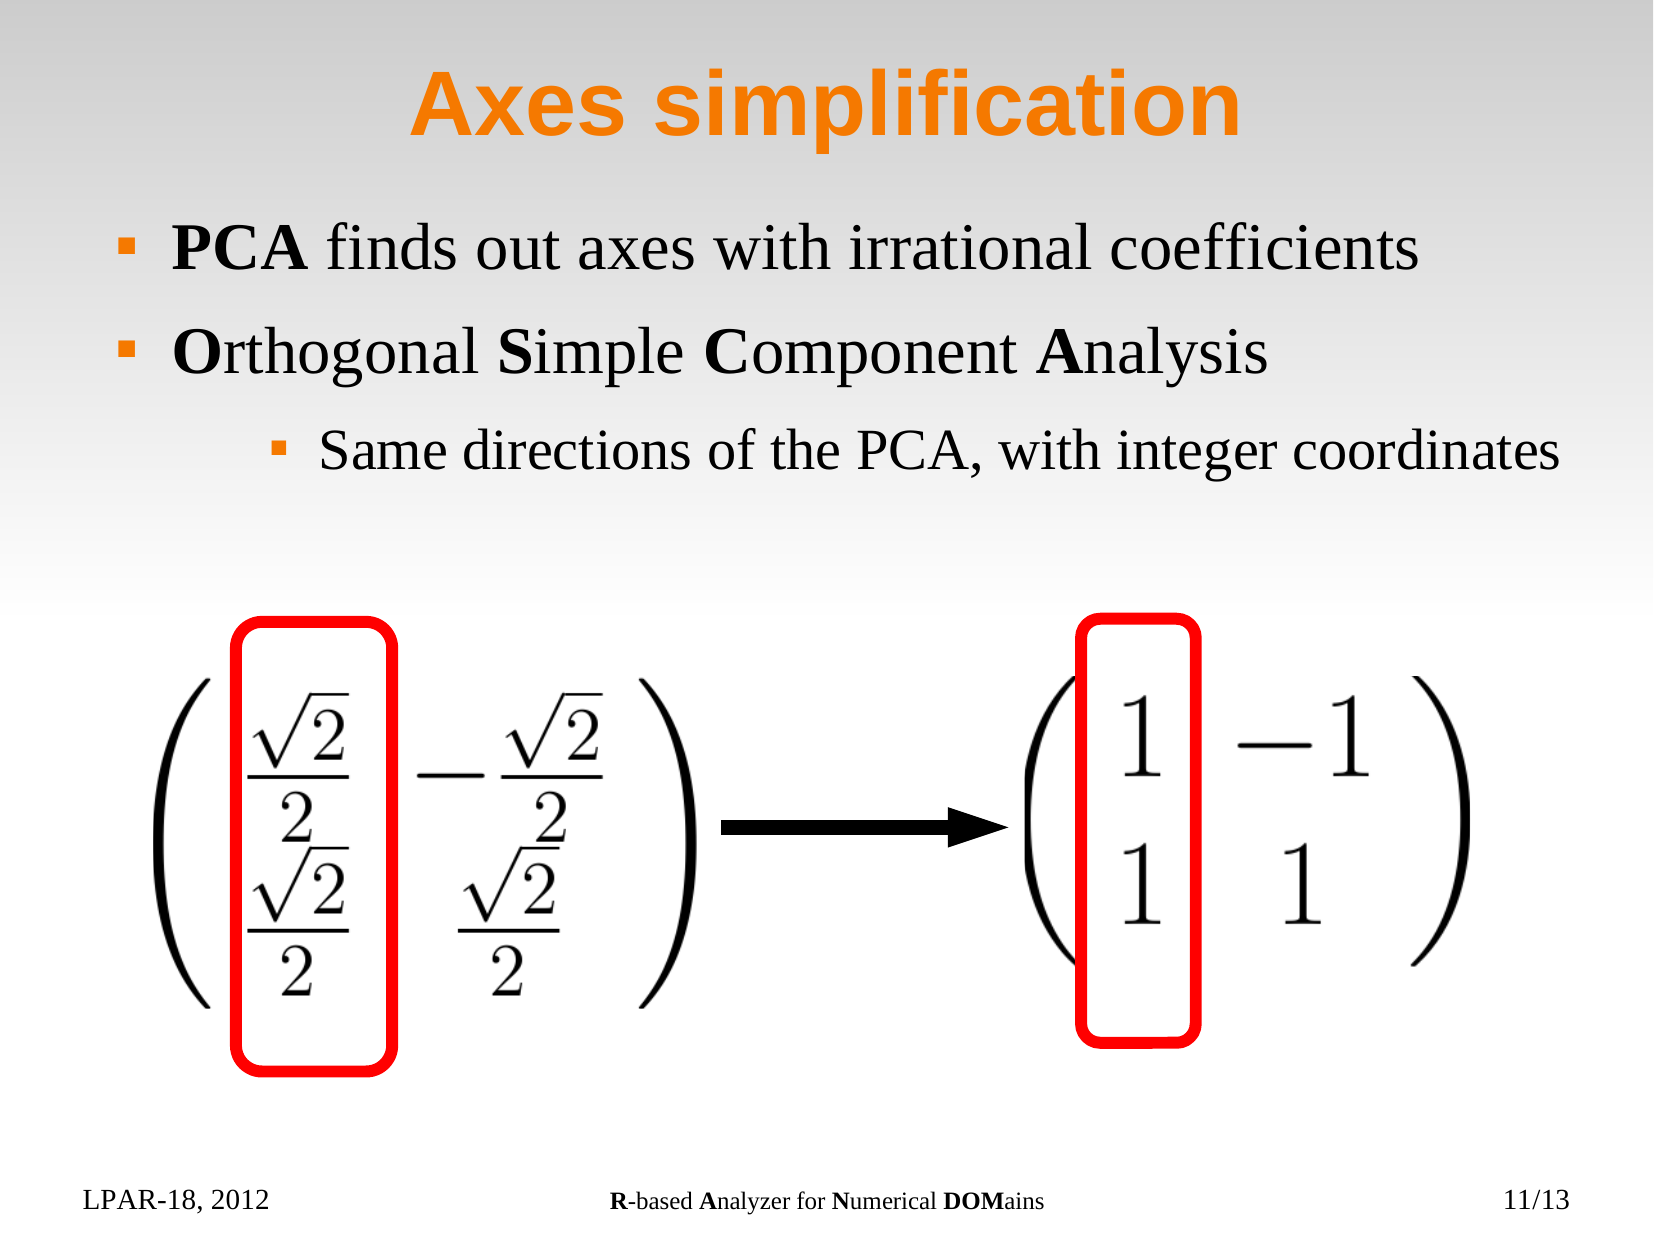

# Axes simplification
PCA finds out axes with irrational coefficients
Orthogonal Simple Component Analysis
Same directions of the PCA, with integer coordinates
LPAR-18, 2012
11